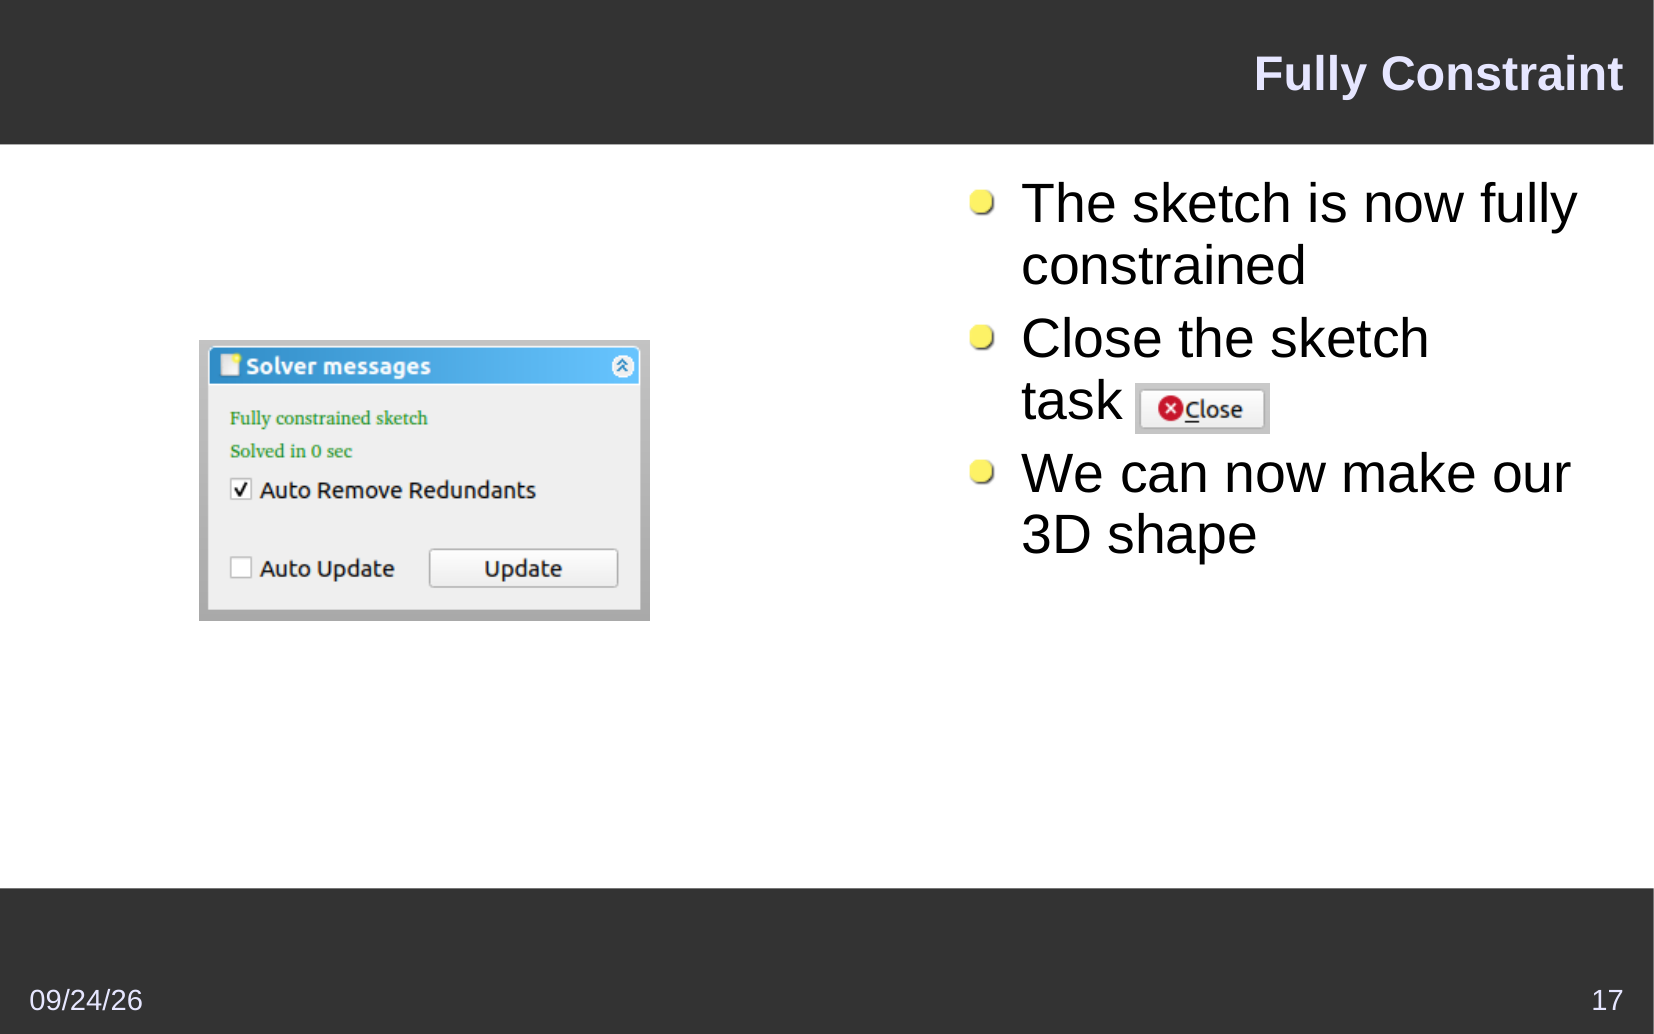

# Fully Constraint
The sketch is now fully constrained
Close the sketch
task
We can now make our 3D shape
17